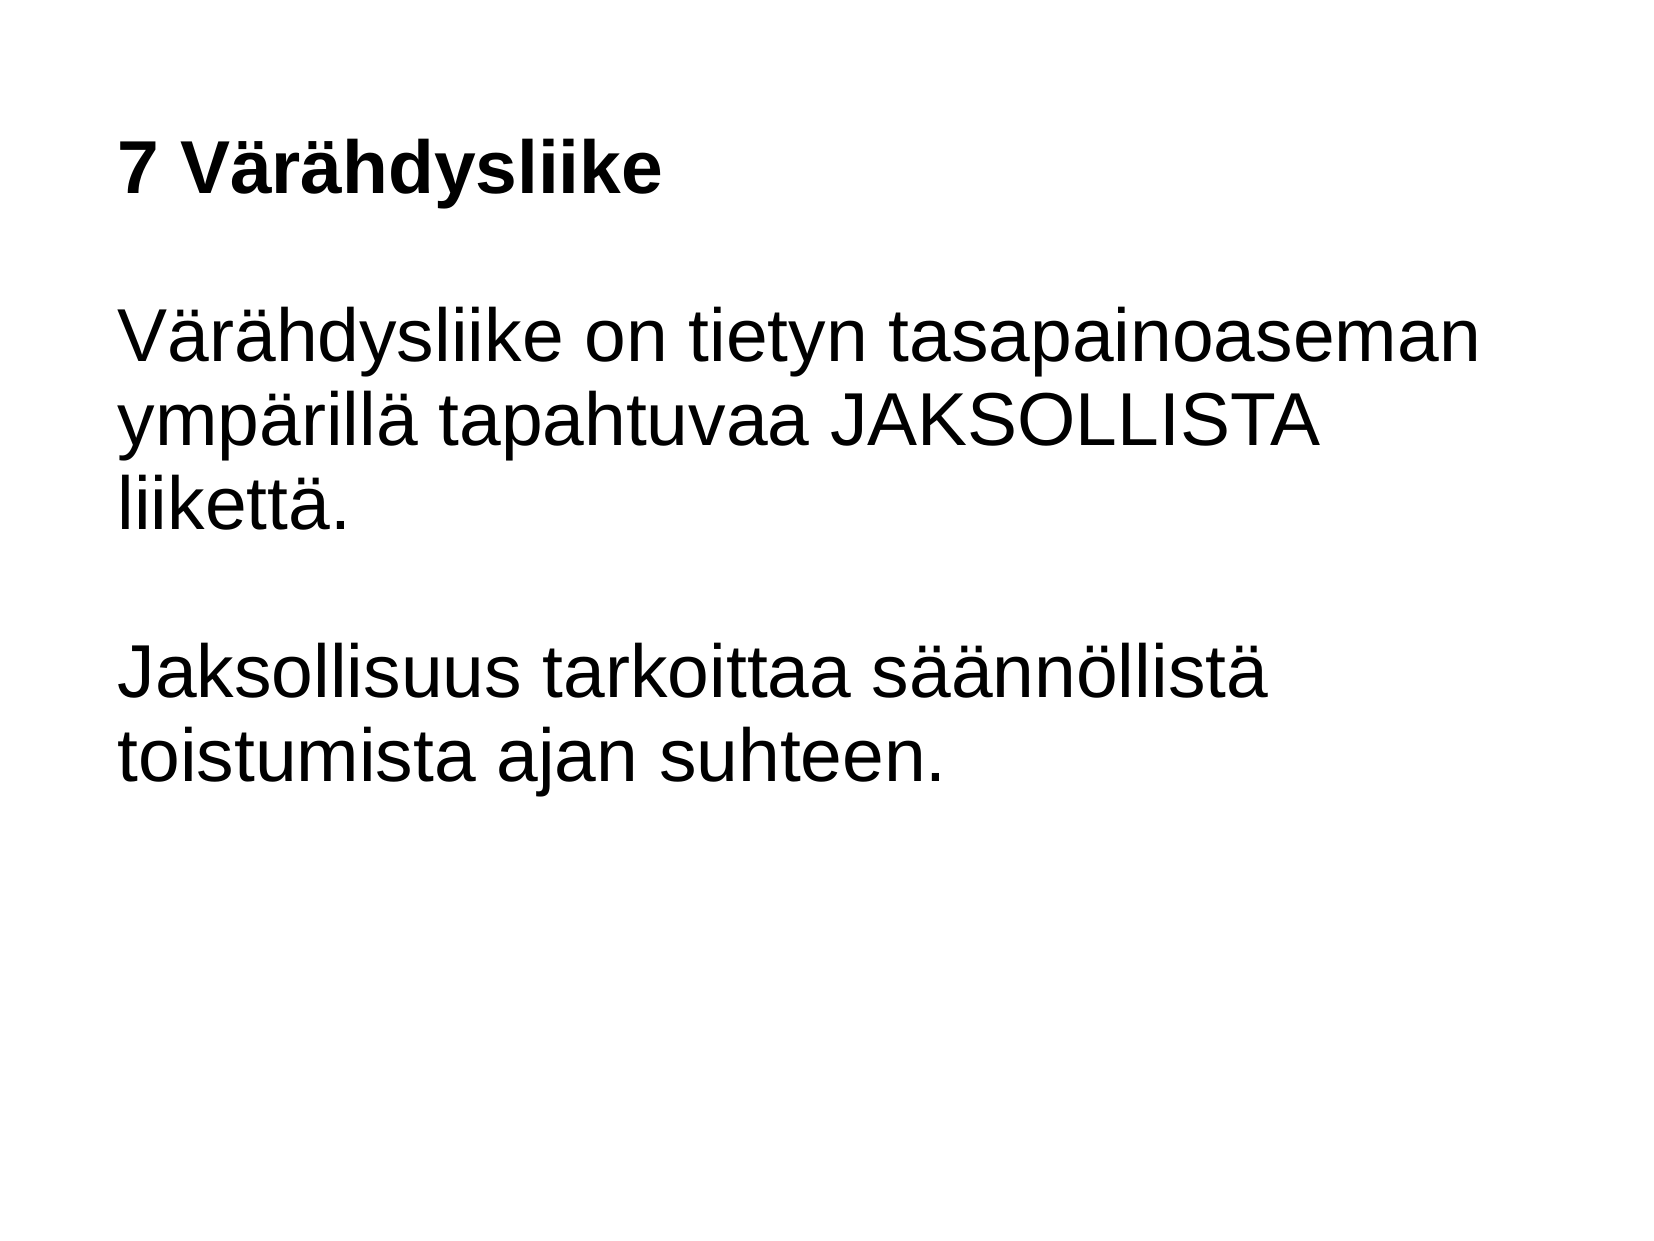

7 Värähdysliike
Värähdysliike on tietyn tasapainoaseman ympärillä tapahtuvaa JAKSOLLISTA liikettä.
Jaksollisuus tarkoittaa säännöllistä toistumista ajan suhteen.